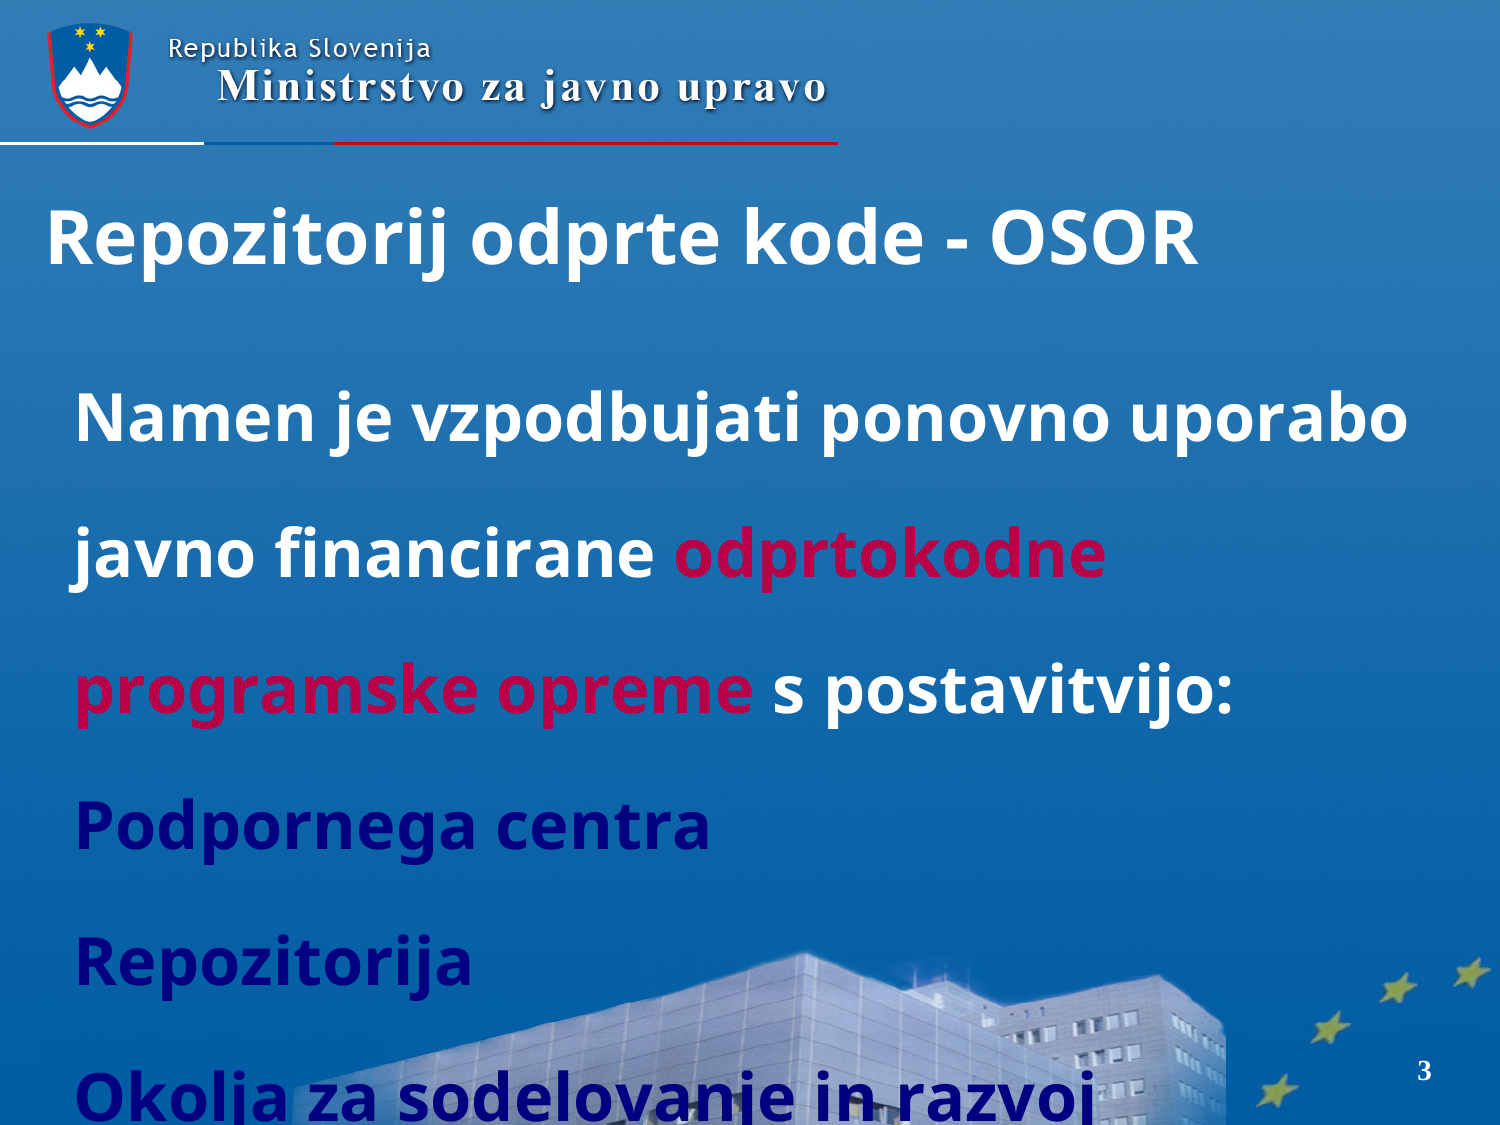

# Repozitorij odprte kode - OSOR
Namen je vzpodbujati ponovno uporabo javno financirane odprtokodne programske opreme s postavitvijo:
Podpornega centra
Repozitorija
Okolja za sodelovanje in razvoj
3